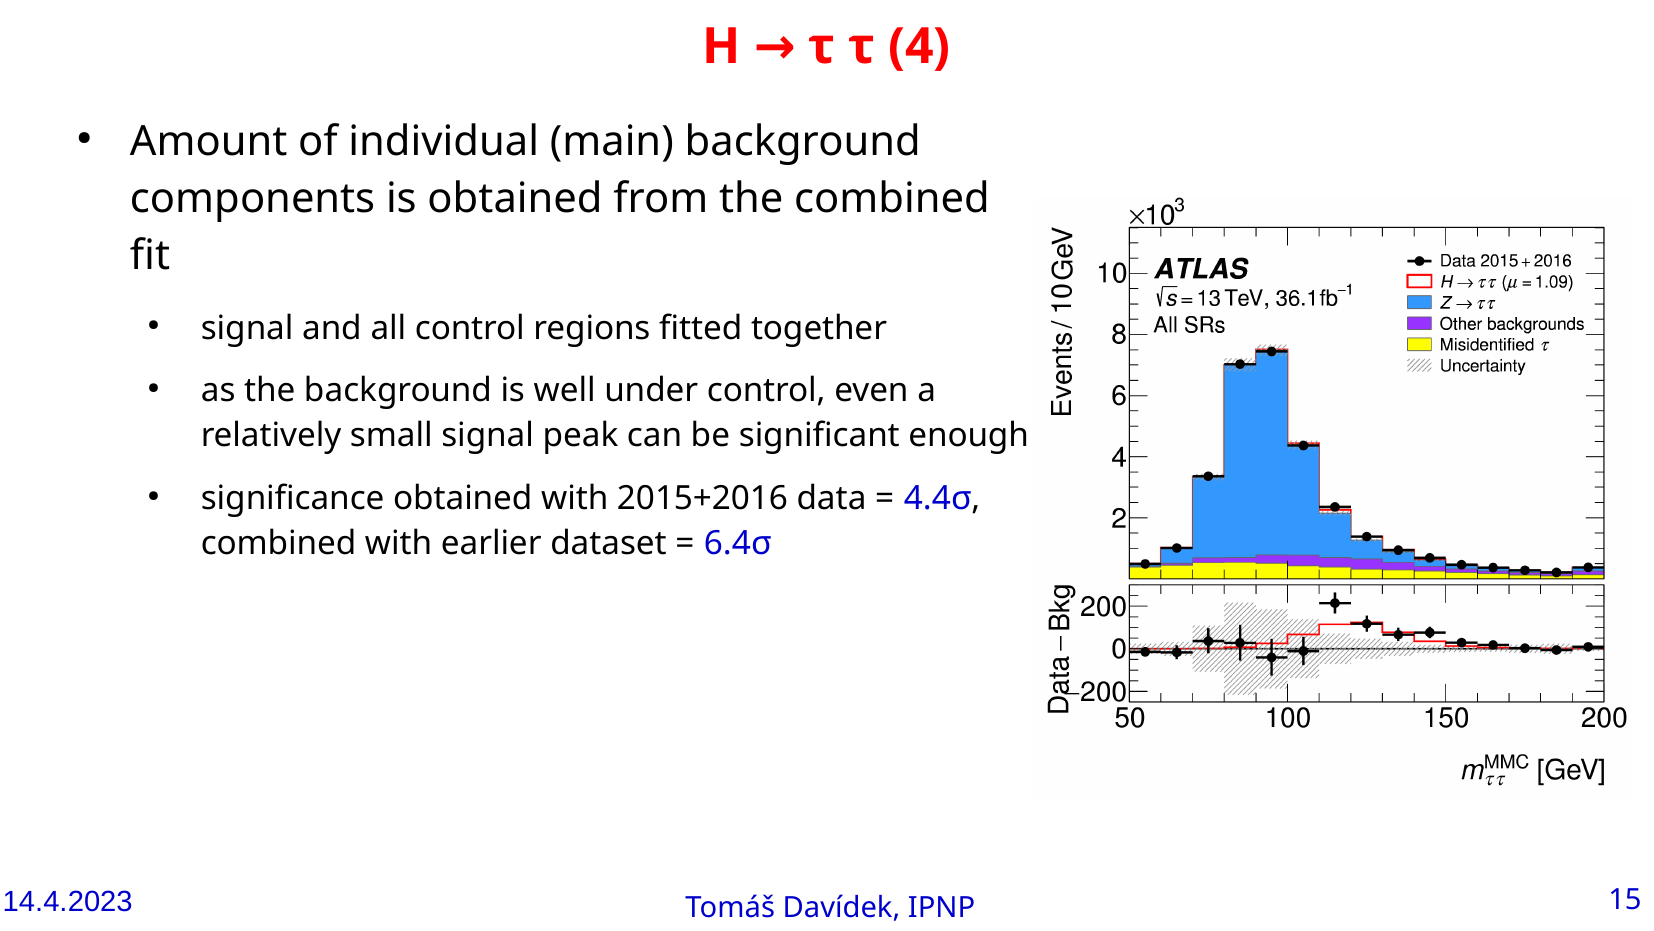

# H → τ τ (4)
Amount of individual (main) background components is obtained from the combined fit
signal and all control regions fitted together
as the background is well under control, even a relatively small signal peak can be significant enough
significance obtained with 2015+2016 data = 4.4σ, combined with earlier dataset = 6.4σ
15
T.Davidek, IPNP